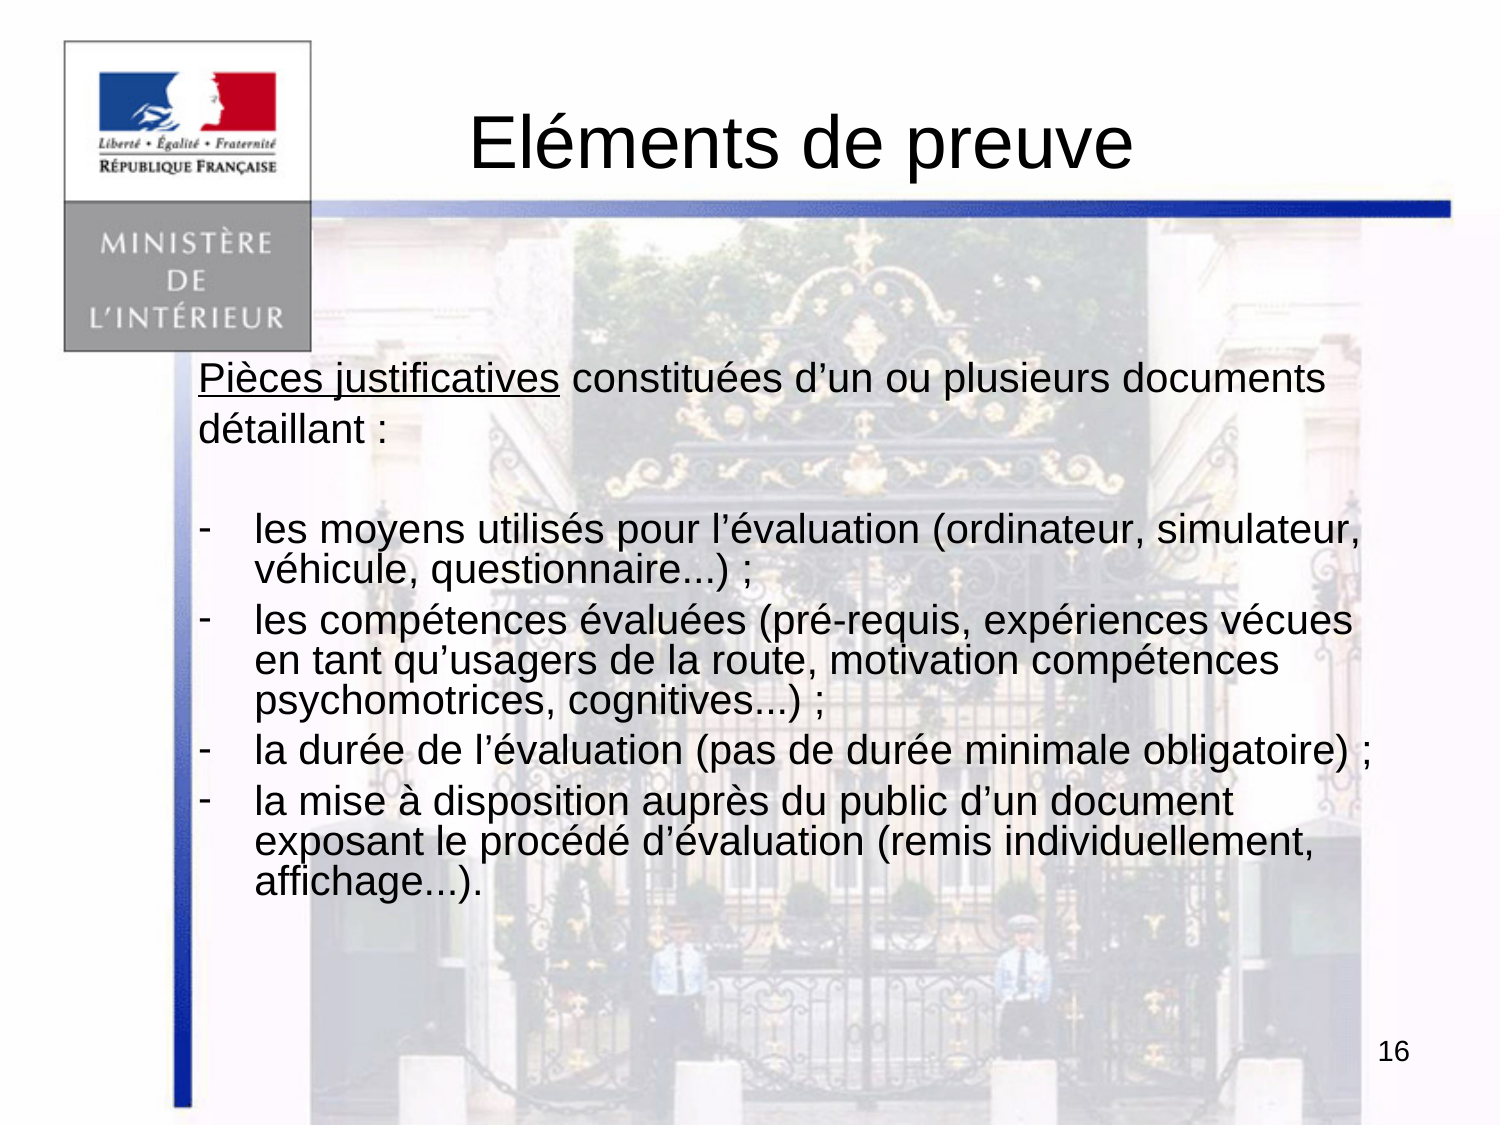

# Eléments de preuve
Pièces justificatives constituées d’un ou plusieurs documents
détaillant :
les moyens utilisés pour l’évaluation (ordinateur, simulateur, véhicule, questionnaire...) ;
les compétences évaluées (pré-requis, expériences vécues en tant qu’usagers de la route, motivation compétences psychomotrices, cognitives...) ;
la durée de l’évaluation (pas de durée minimale obligatoire) ;
la mise à disposition auprès du public d’un document exposant le procédé d’évaluation (remis individuellement, affichage...).